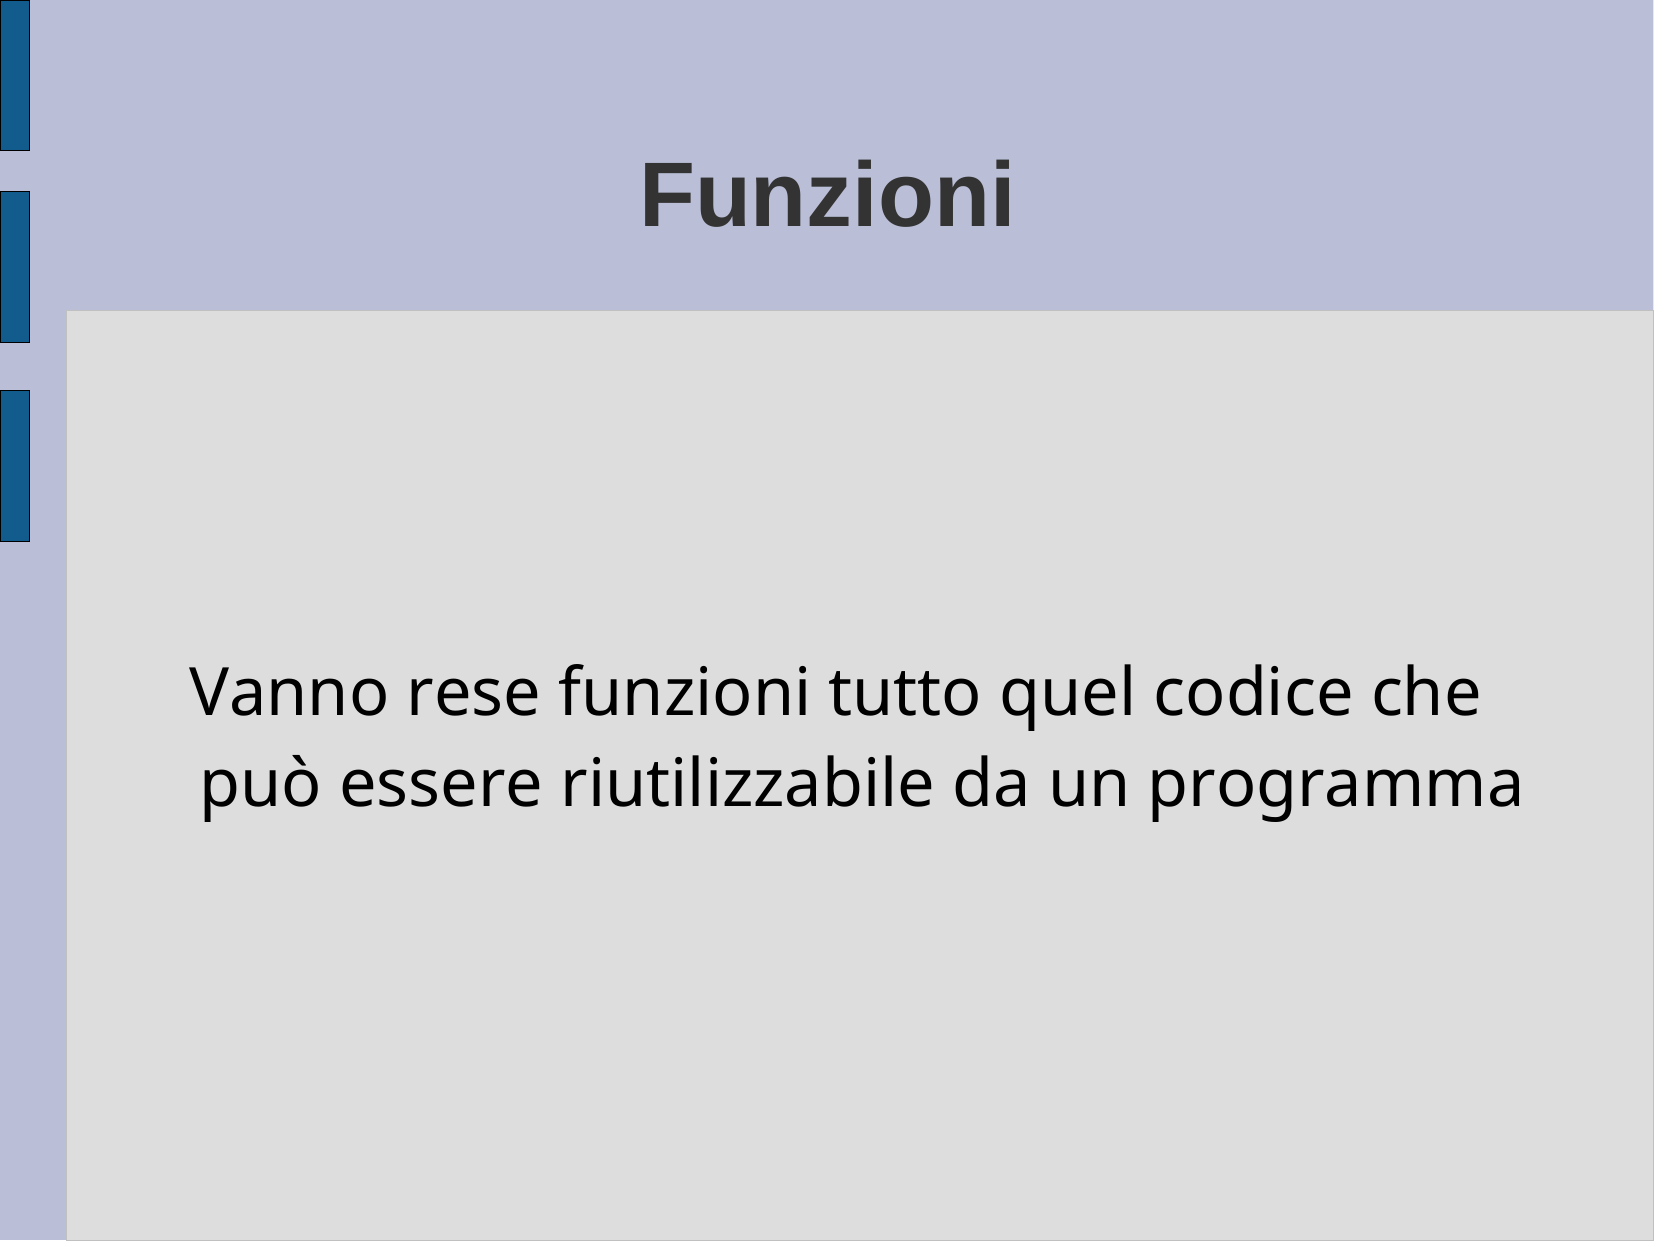

# Funzioni
Vanno rese funzioni tutto quel codice che può essere riutilizzabile da un programma